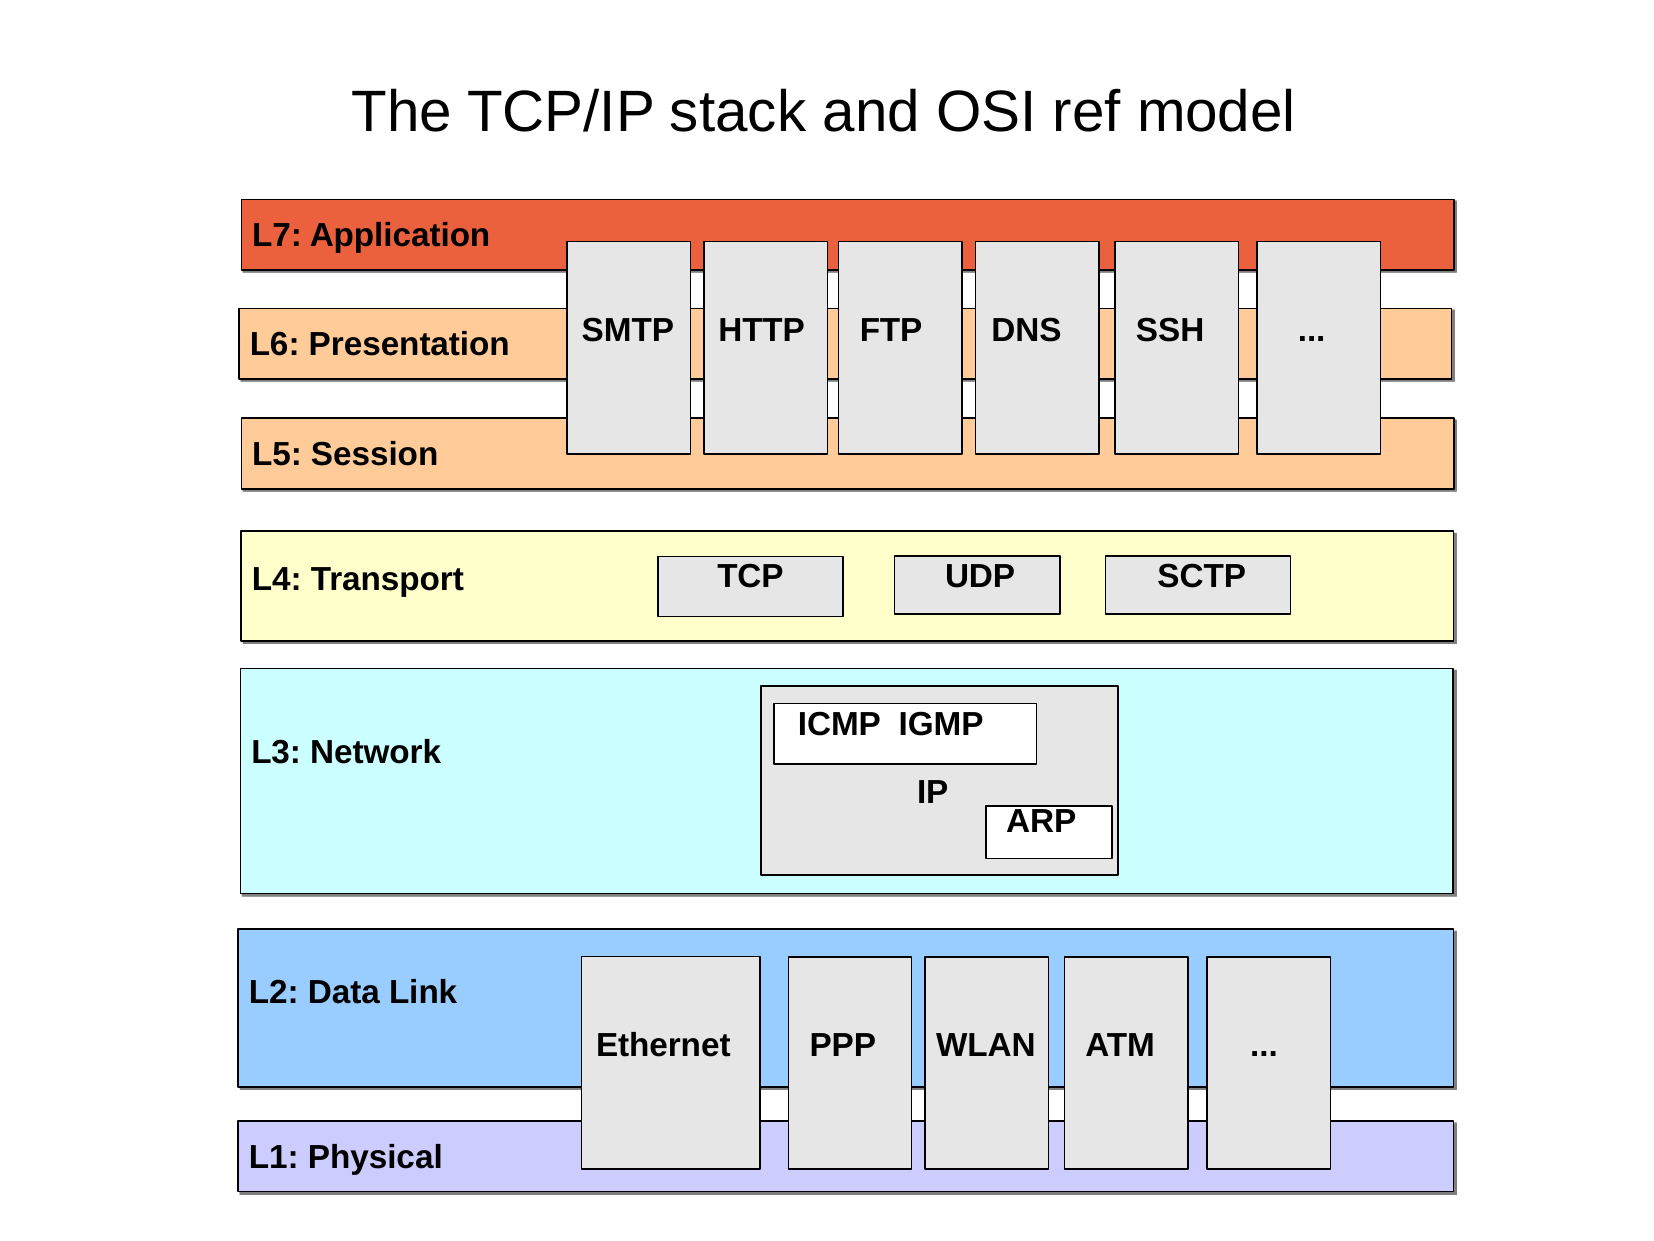

# The TCP/IP stack and OSI ref model
L7: Application
DNS
...
SMTP
HTTP
FTP
SSH
L6: Presentation
L5: Session
UDP
SCTP
TCP
L4: Transport
ICMP IGMP
L3: Network
IP
ARP
L2: Data Link
WLAN
...
Ethernet
PPP
ATM
L1: Physical